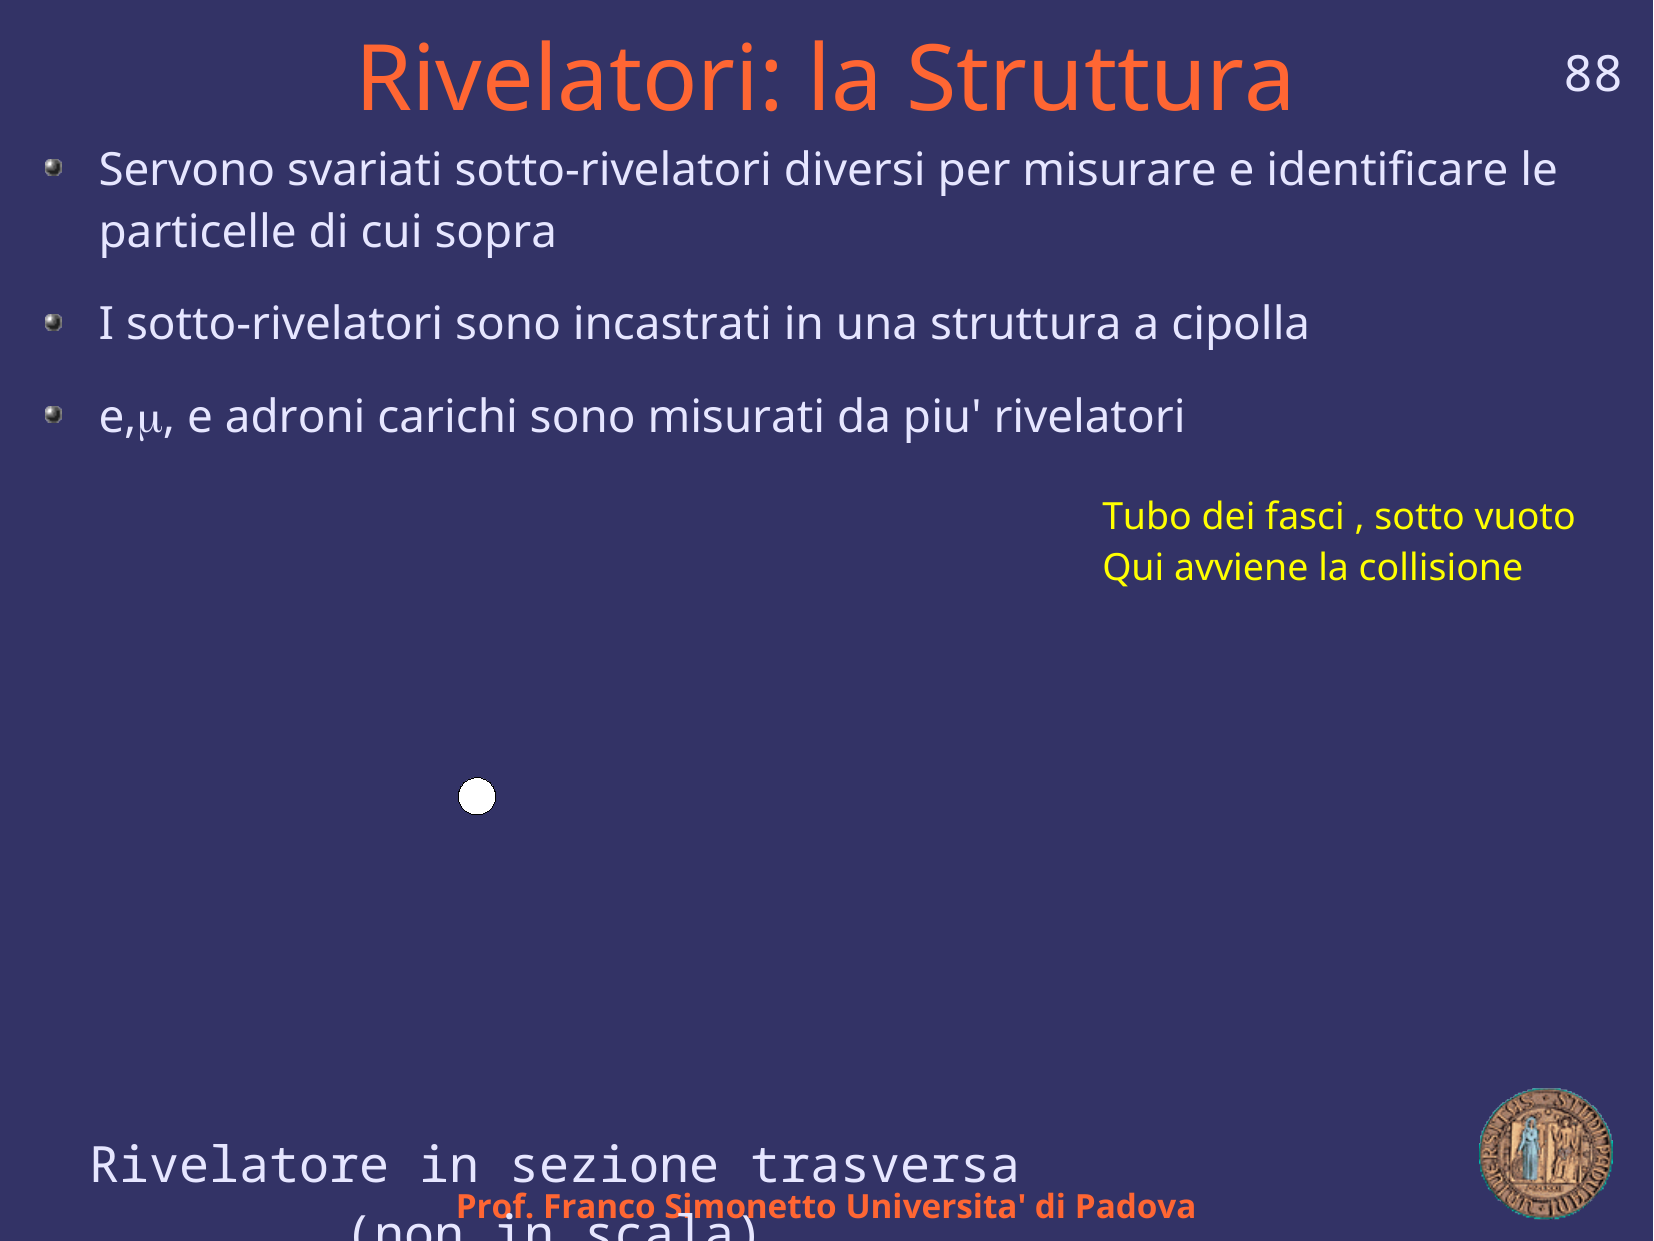

# Rivelatori: la Struttura
88
Servono svariati sotto-rivelatori diversi per misurare e identificare le particelle di cui sopra
I sotto-rivelatori sono incastrati in una struttura a cipolla
e,m, e adroni carichi sono misurati da piu' rivelatori
Tubo dei fasci , sotto vuoto
Qui avviene la collisione
Rivelatore in sezione trasversa
(non in scala)